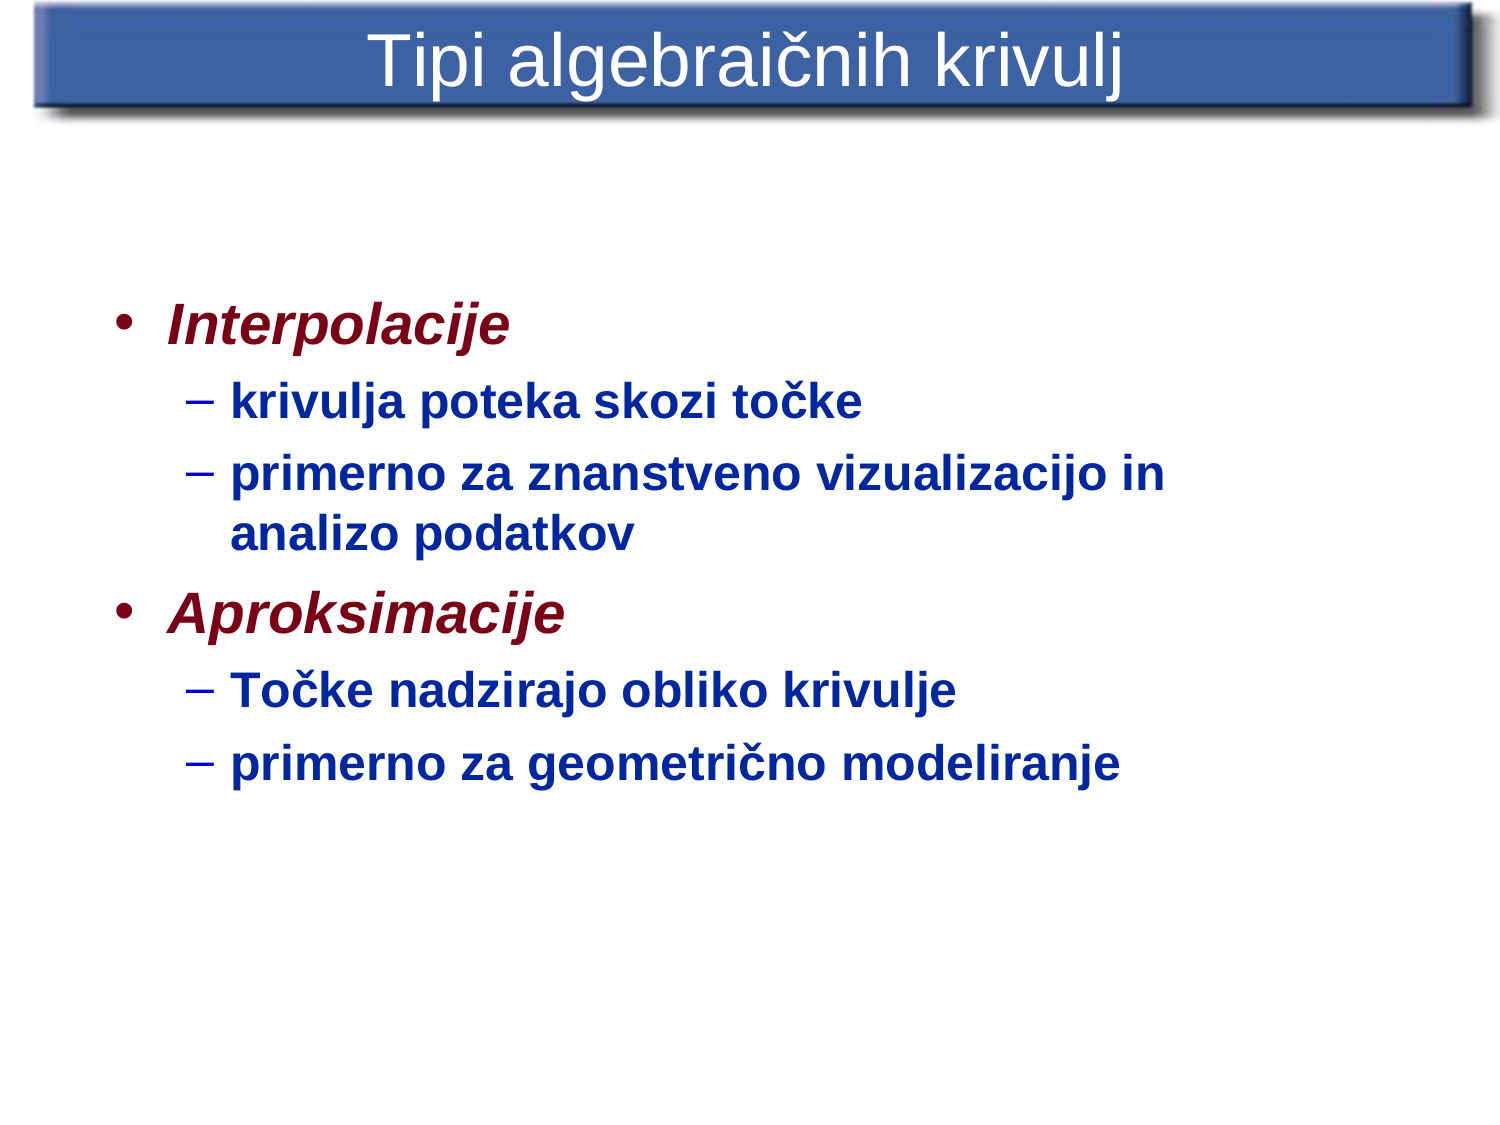

# Tipi algebraičnih krivulj
Interpolacije
krivulja poteka skozi točke
primerno za znanstveno vizualizacijo in analizo podatkov
Aproksimacije
Točke nadzirajo obliko krivulje
primerno za geometrično modeliranje